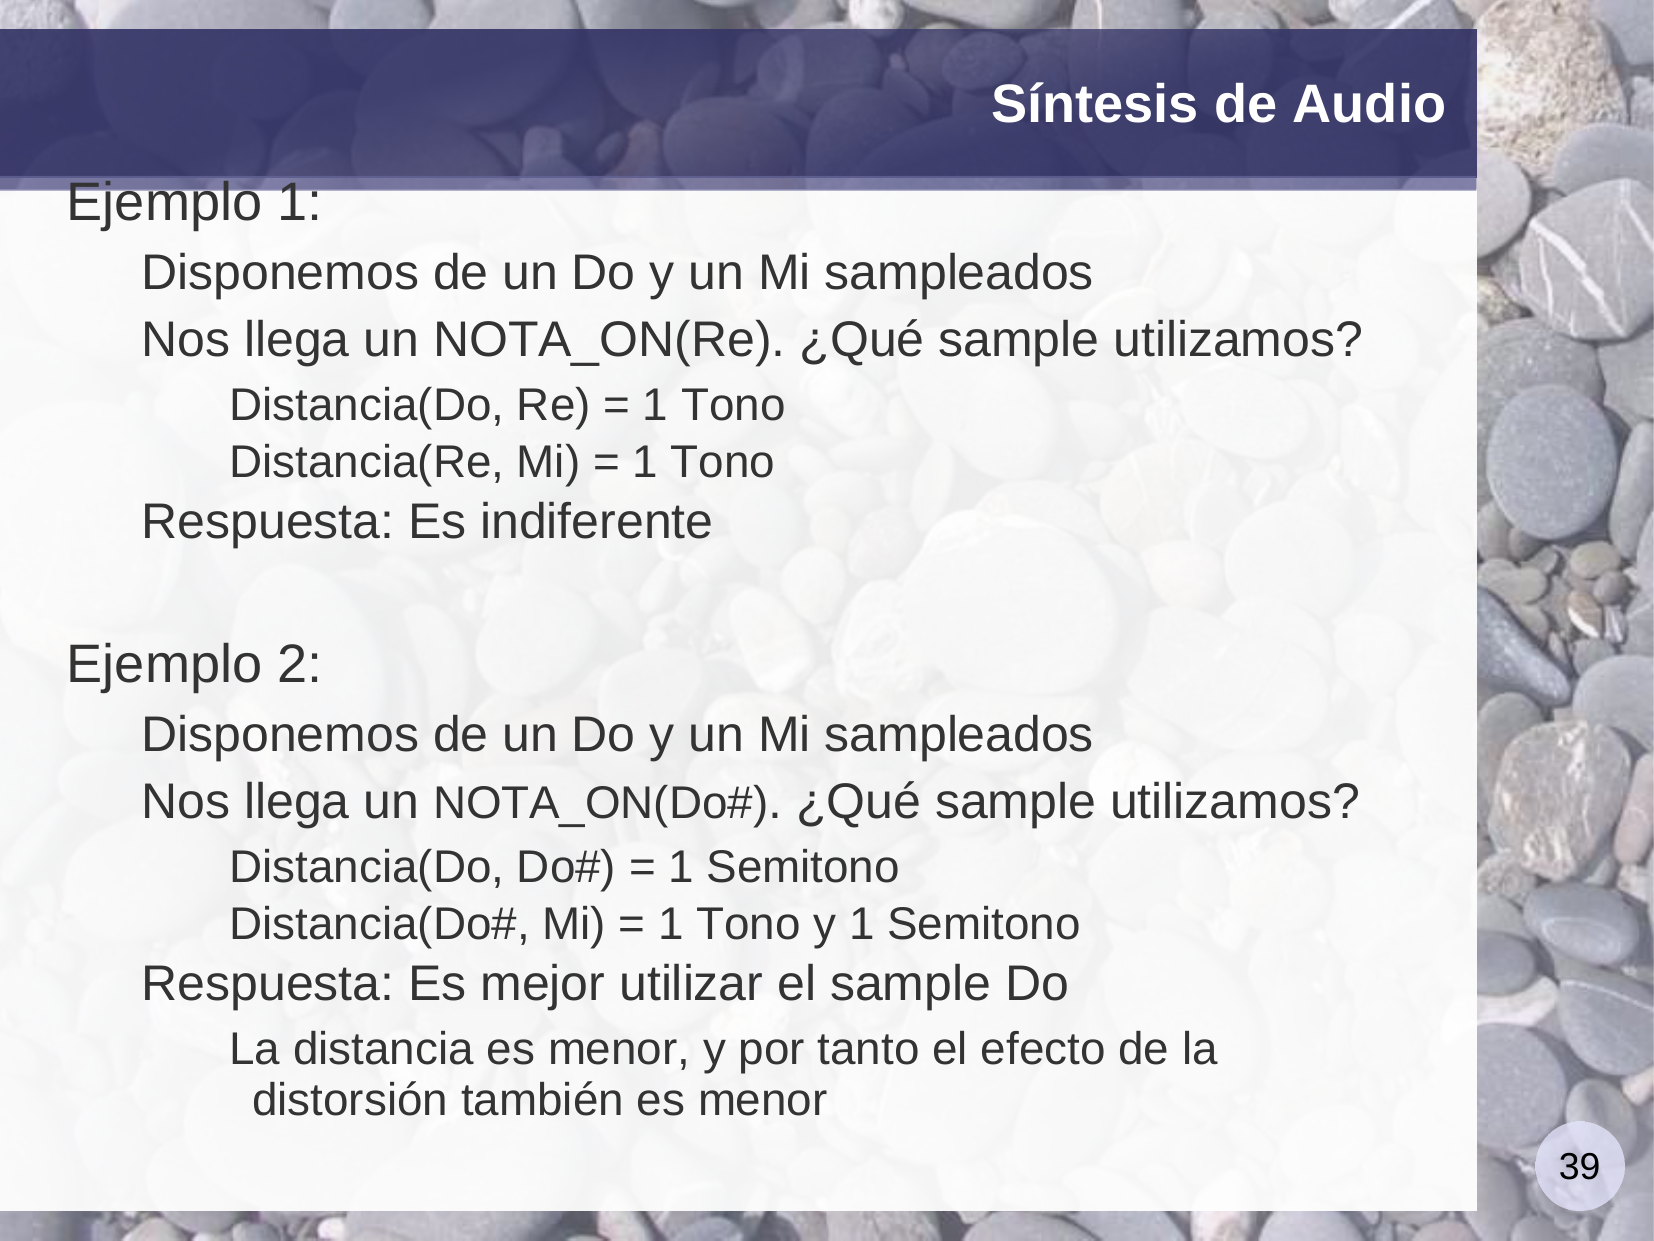

# Síntesis de Audio
Ejemplo 1:
Disponemos de un Do y un Mi sampleados
Nos llega un NOTA_ON(Re). ¿Qué sample utilizamos?
 Distancia(Do, Re) = 1 Tono
 Distancia(Re, Mi) = 1 Tono
Respuesta: Es indiferente
Ejemplo 2:
Disponemos de un Do y un Mi sampleados
Nos llega un NOTA_ON(Do#). ¿Qué sample utilizamos?
 Distancia(Do, Do#) = 1 Semitono
 Distancia(Do#, Mi) = 1 Tono y 1 Semitono
Respuesta: Es mejor utilizar el sample Do
 La distancia es menor, y por tanto el efecto de la distorsión también es menor